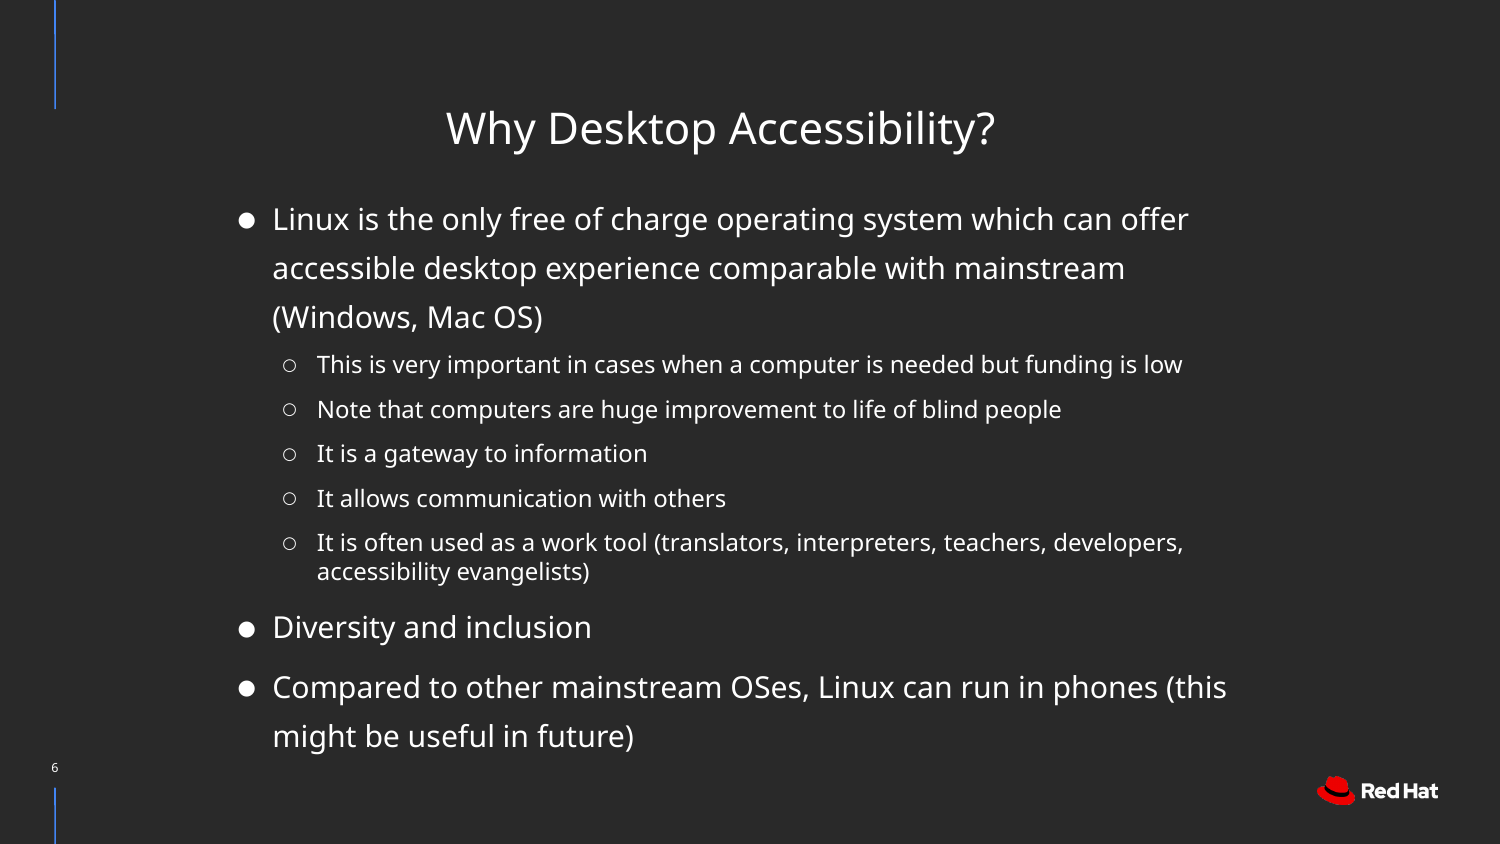

Why Desktop Accessibility?
# Linux is the only free of charge operating system which can offer accessible desktop experience comparable with mainstream (Windows, Mac OS)
This is very important in cases when a computer is needed but funding is low
Note that computers are huge improvement to life of blind people
It is a gateway to information
It allows communication with others
It is often used as a work tool (translators, interpreters, teachers, developers, accessibility evangelists)
Diversity and inclusion
Compared to other mainstream OSes, Linux can run in phones (this might be useful in future)